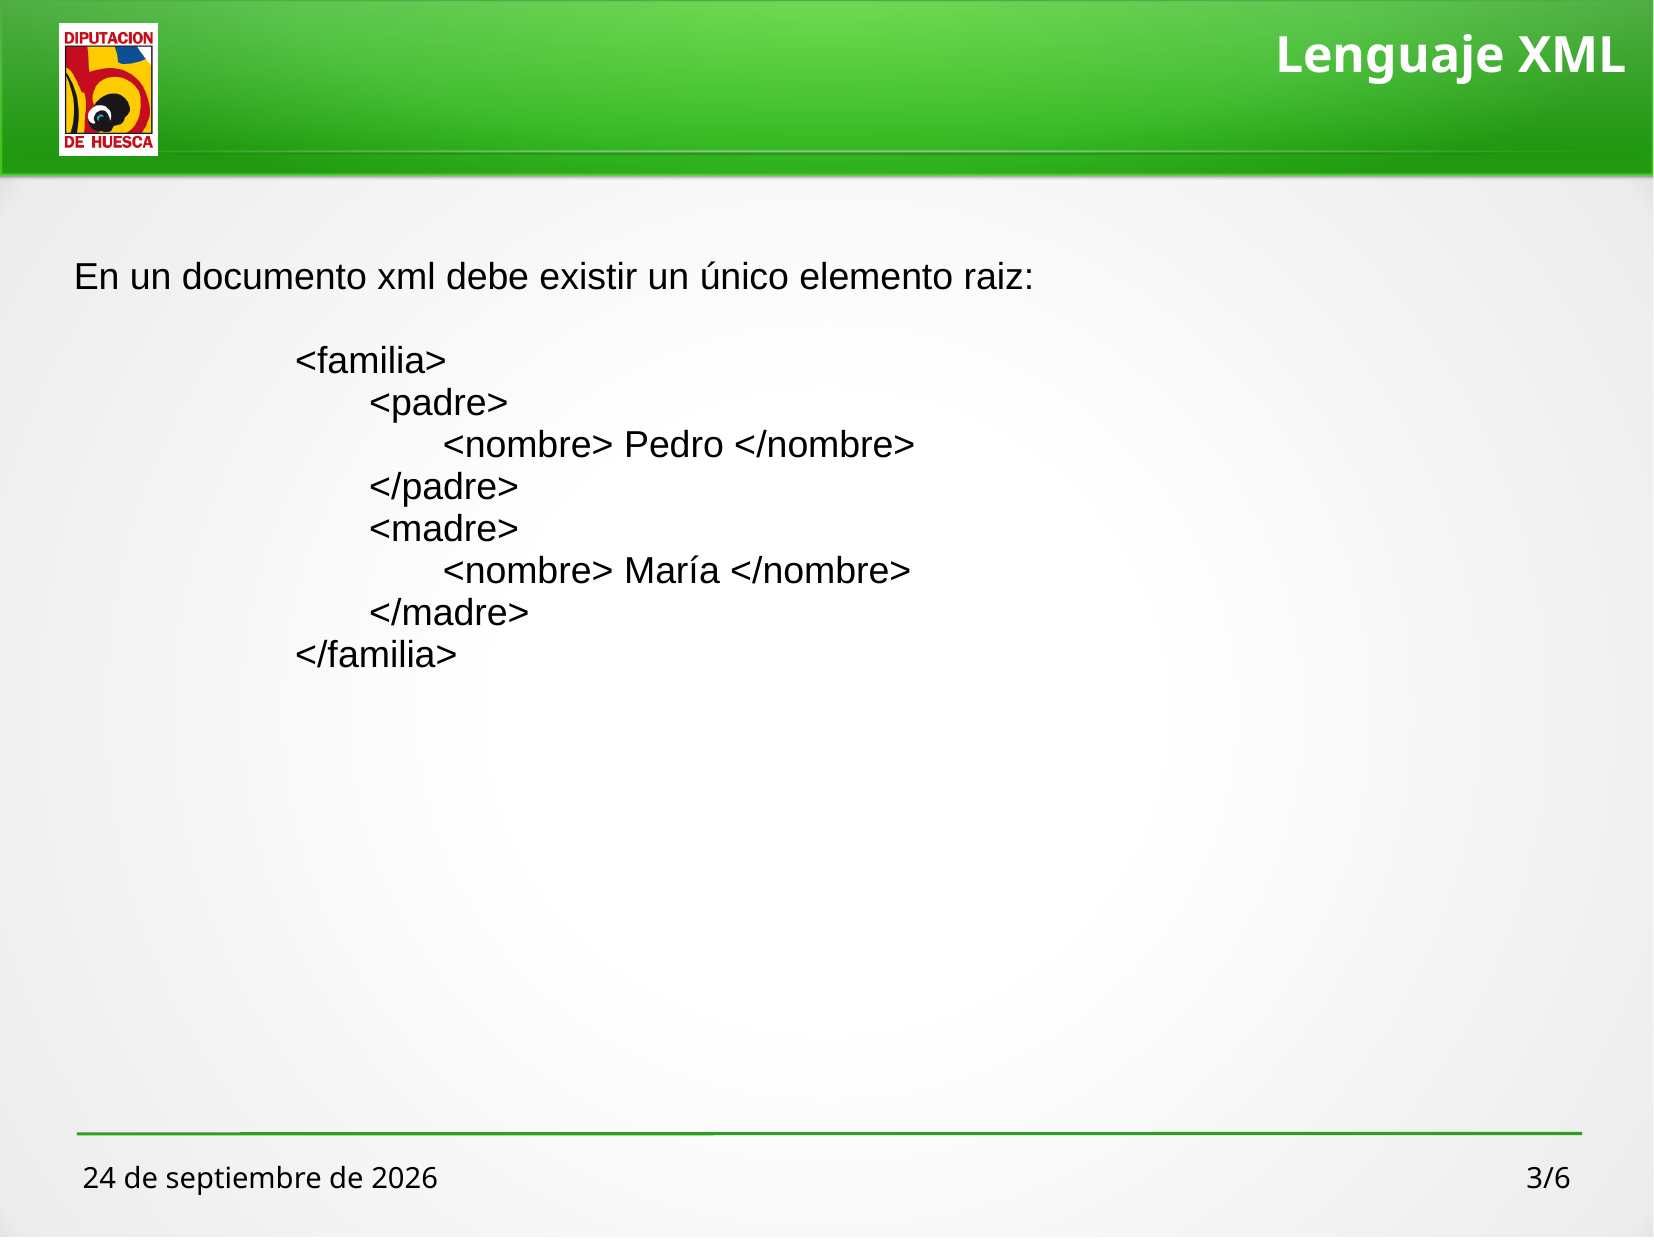

Lenguaje XML
En un documento xml debe existir un único elemento raiz:
			<familia>
				<padre>
					<nombre> Pedro </nombre>
				</padre>
				<madre>
					<nombre> María </nombre>
				</madre>
			</familia>
3